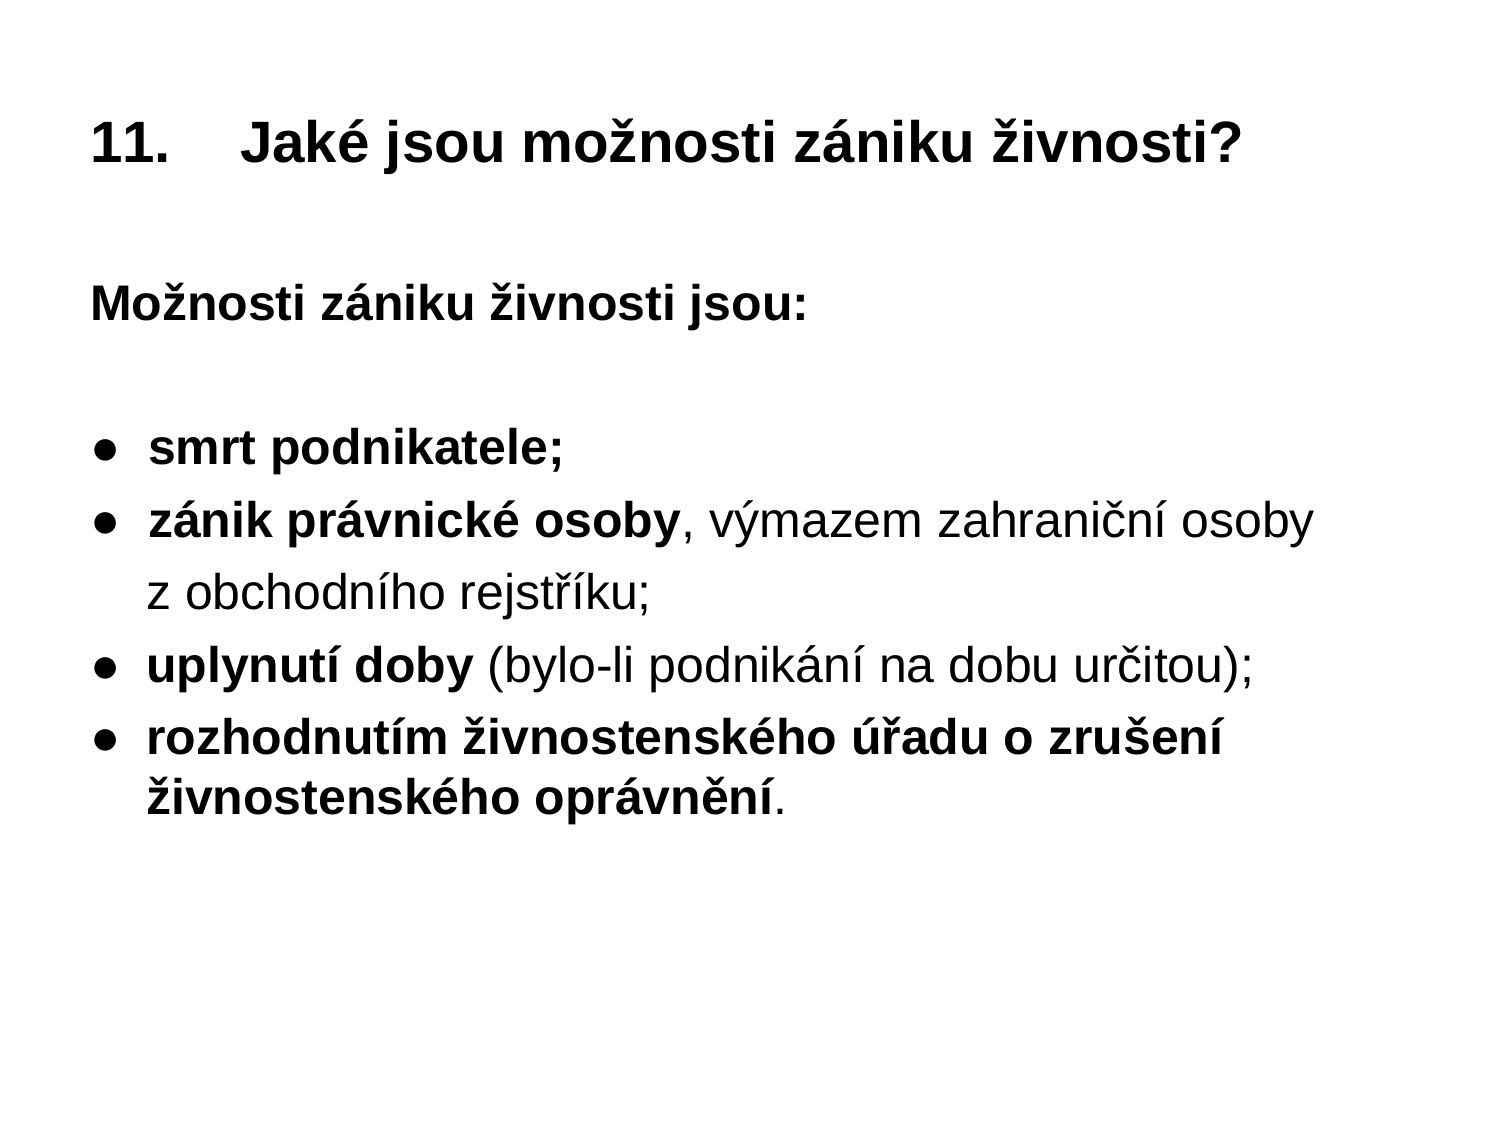

# 11.	Jaké jsou možnosti zániku živnosti?
Možnosti zániku živnosti jsou:
● smrt podnikatele;
● zánik právnické osoby, výmazem zahraniční osoby
	z obchodního rejstříku;
●	uplynutí doby (bylo-li podnikání na dobu určitou);
●	rozhodnutím živnostenského úřadu o zrušení živnostenského oprávnění.